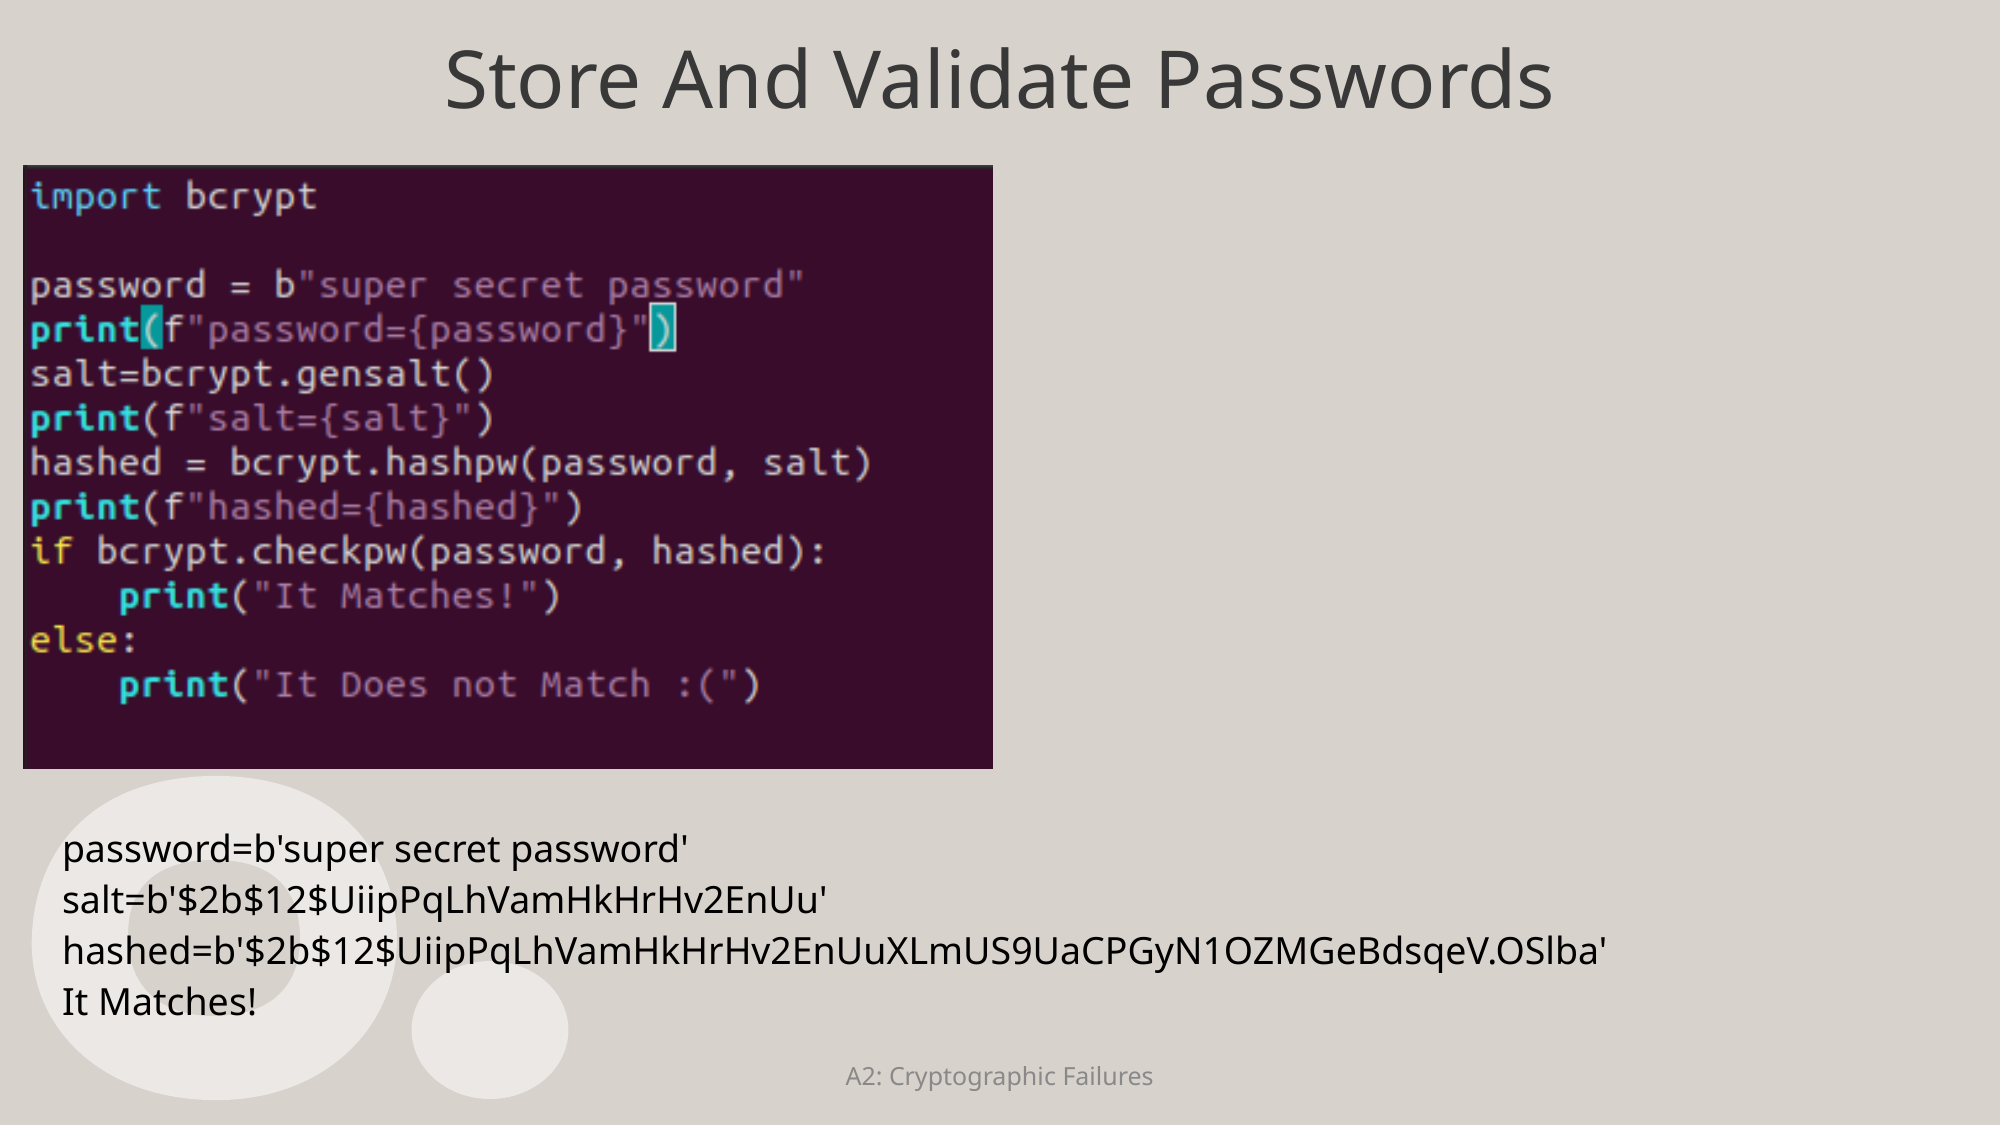

# Store And Validate Passwords
password=b'super secret password'
salt=b'$2b$12$UiipPqLhVamHkHrHv2EnUu'
hashed=b'$2b$12$UiipPqLhVamHkHrHv2EnUuXLmUS9UaCPGyN1OZMGeBdsqeV.OSlba'
It Matches!
A2: Cryptographic Failures